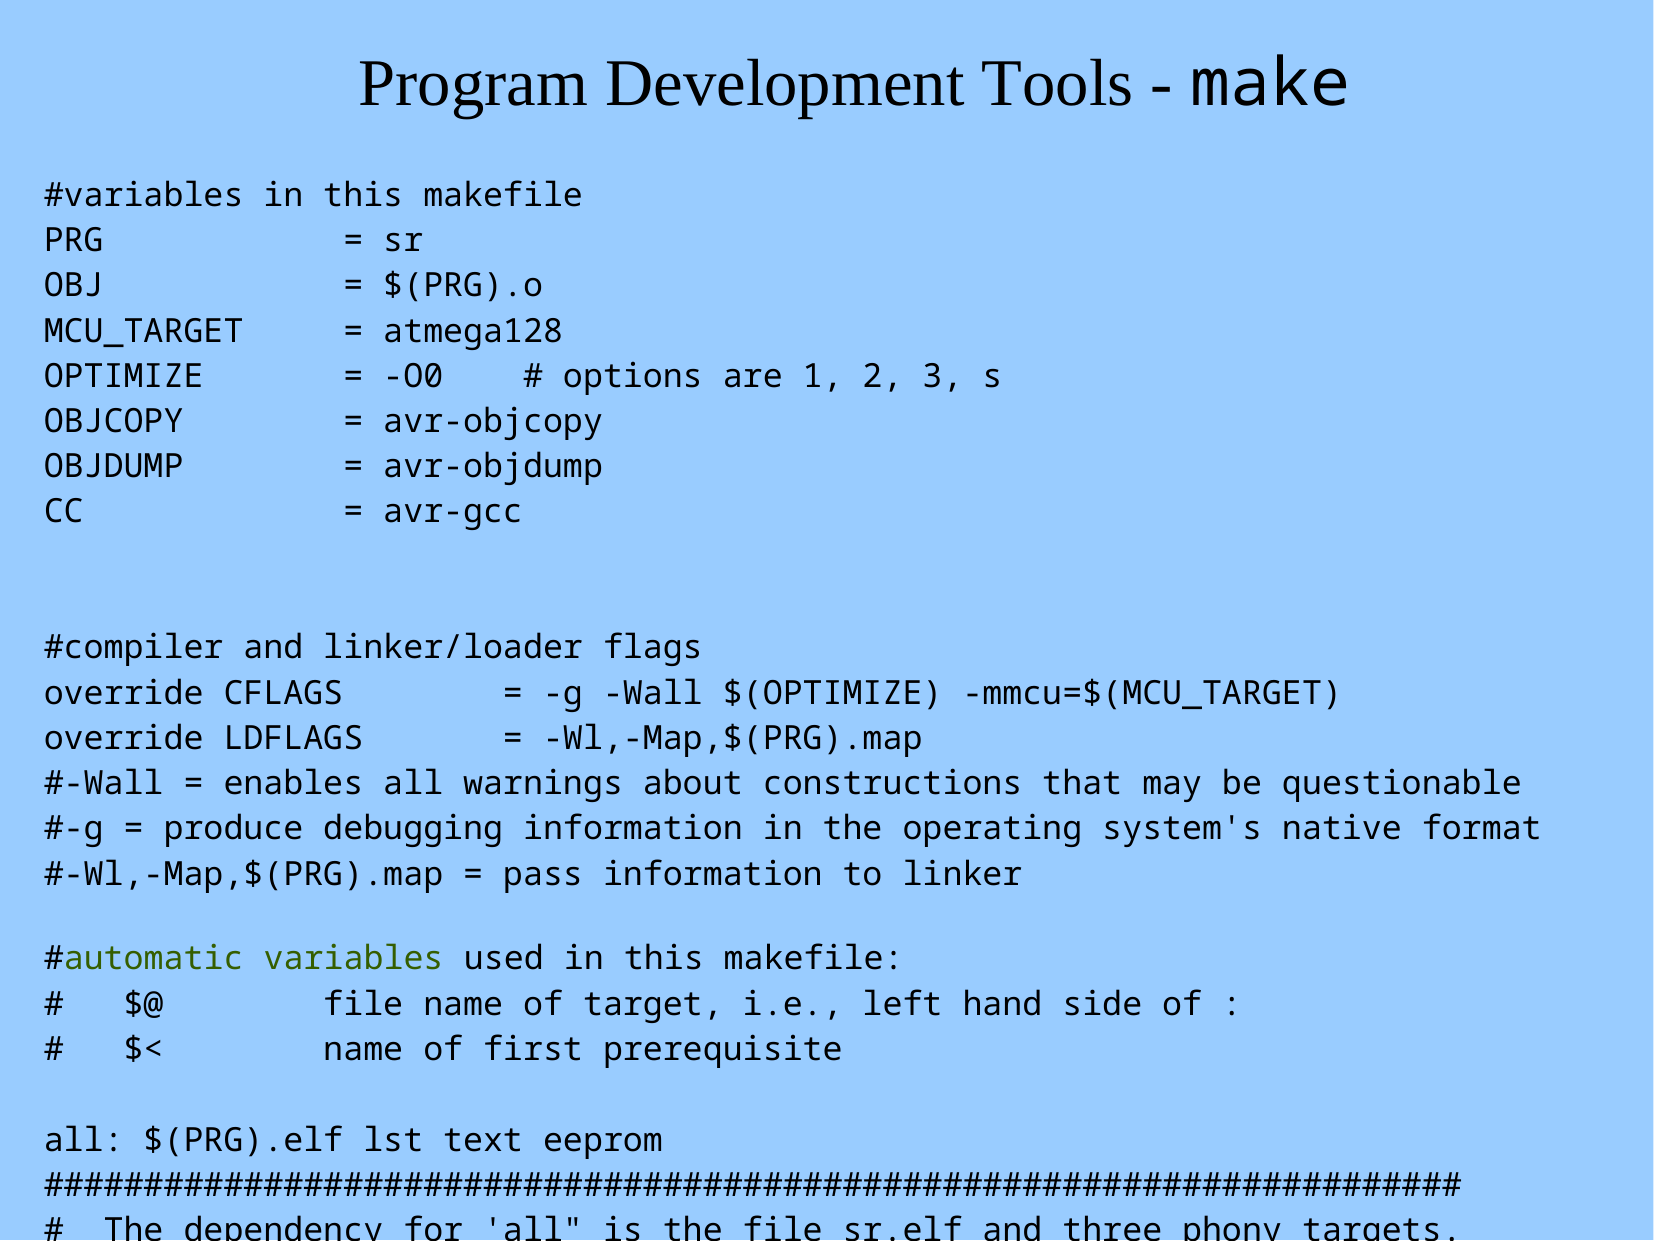

Program Development Tools - make
#variables in this makefile
PRG = sr
OBJ = $(PRG).o
MCU_TARGET = atmega128
OPTIMIZE = -O0 # options are 1, 2, 3, s
OBJCOPY = avr-objcopy
OBJDUMP = avr-objdump
CC = avr-gcc
#compiler and linker/loader flags
override CFLAGS = -g -Wall $(OPTIMIZE) -mmcu=$(MCU_TARGET)
override LDFLAGS = -Wl,-Map,$(PRG).map
#-Wall = enables all warnings about constructions that may be questionable
#-g = produce debugging information in the operating system's native format
#-Wl,-Map,$(PRG).map = pass information to linker
#automatic variables used in this makefile:
# $@ file name of target, i.e., left hand side of :
# $< name of first prerequisite
all: $(PRG).elf lst text eeprom
#######################################################################
# The dependency for 'all" is the file sr.elf and three phony targets.
# The target "all" is a phony target not a file.
# If no arugment is given to make, it processes this first rule.
#######################################################################